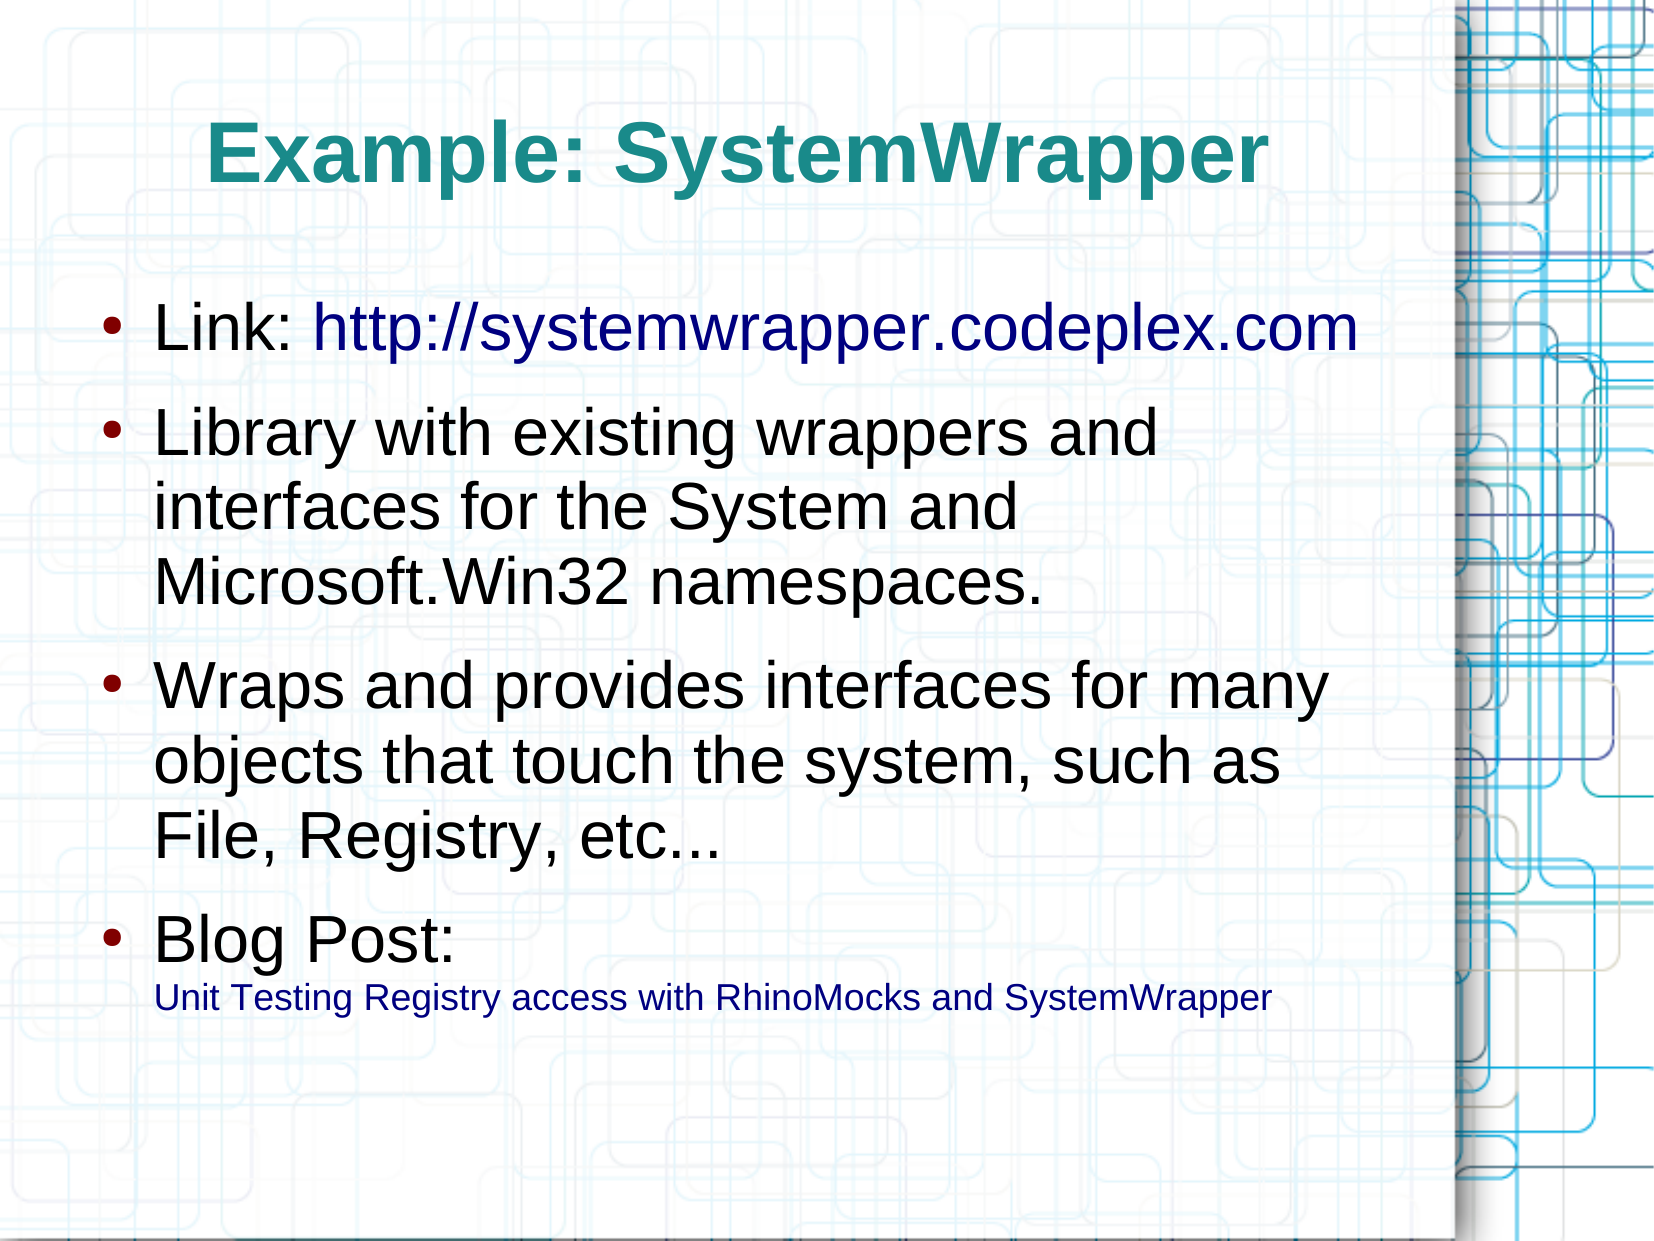

# Example: SystemWrapper
Link: http://systemwrapper.codeplex.com
Library with existing wrappers and interfaces for the System and Microsoft.Win32 namespaces.
Wraps and provides interfaces for many objects that touch the system, such as File, Registry, etc...
Blog Post:Unit Testing Registry access with RhinoMocks and SystemWrapper